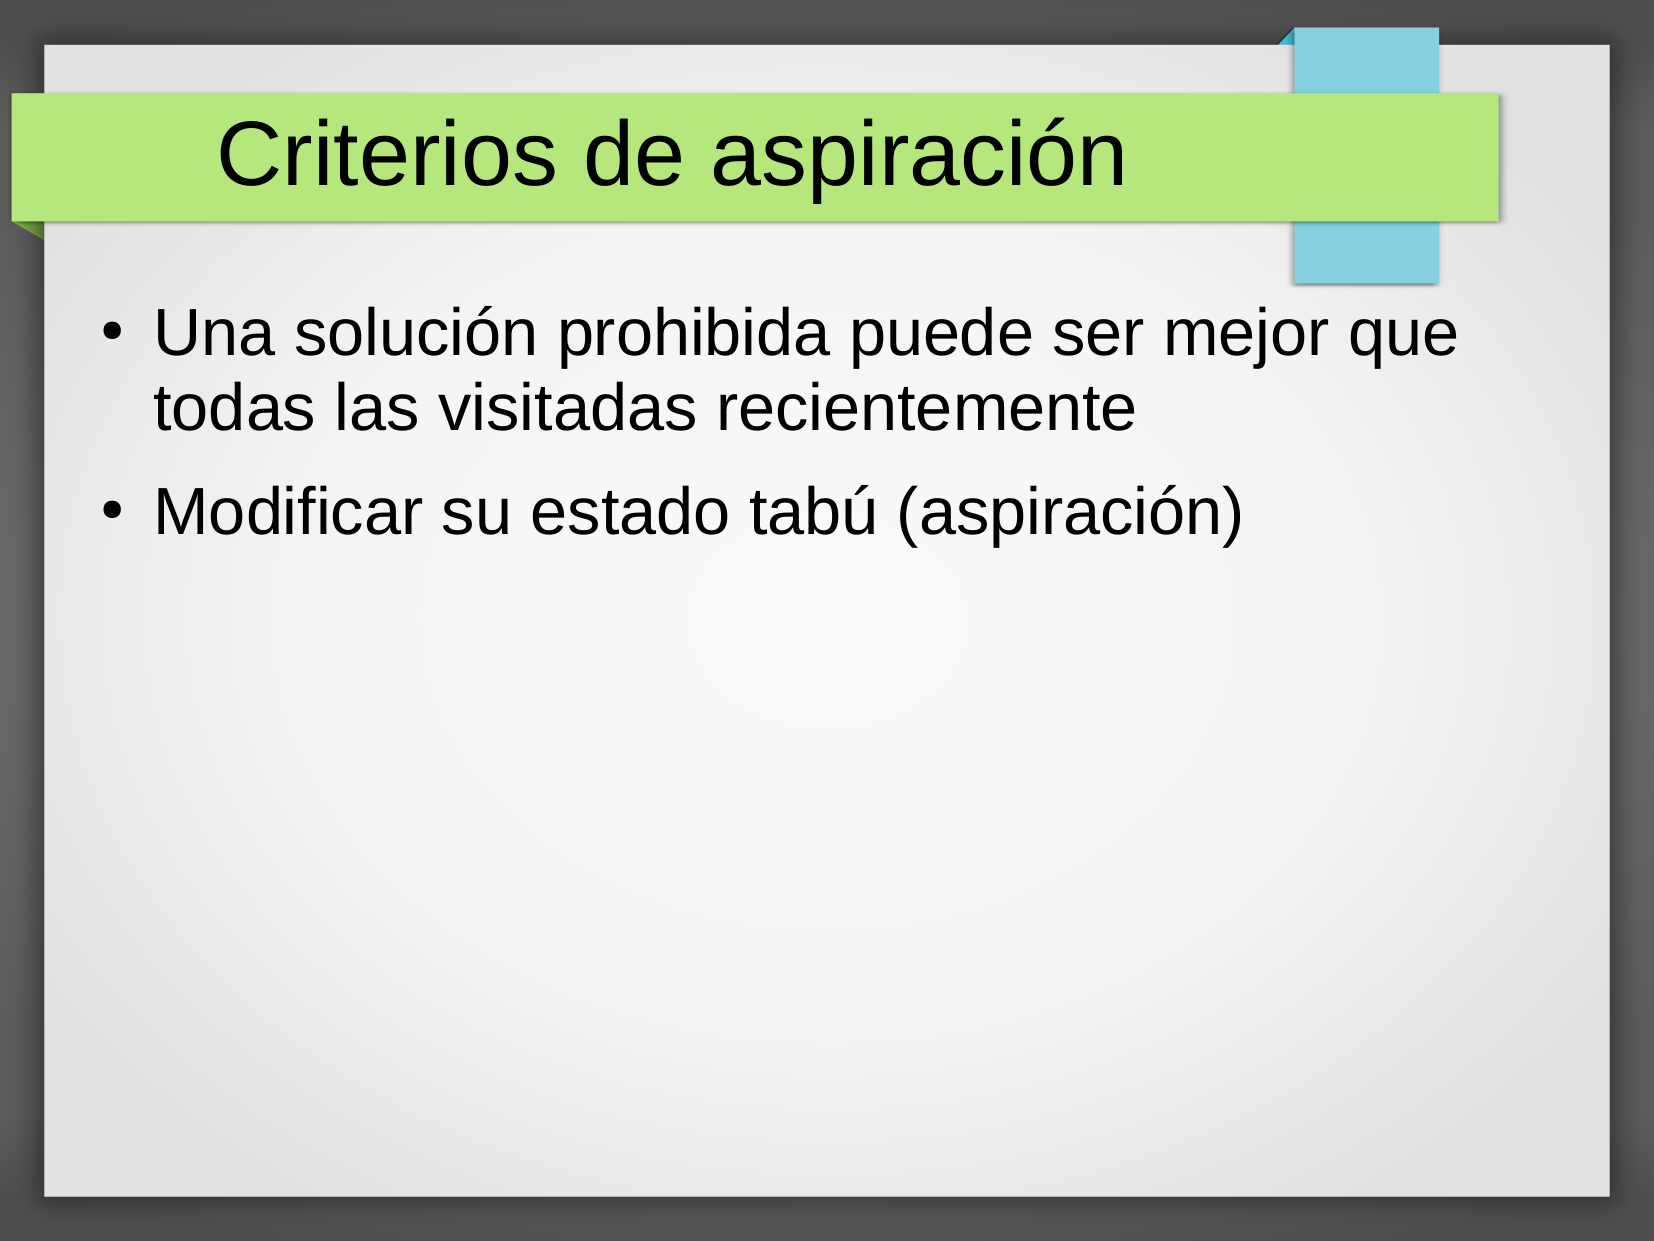

# Criterios de aspiración
Una solución prohibida puede ser mejor que todas las visitadas recientemente
Modificar su estado tabú (aspiración)